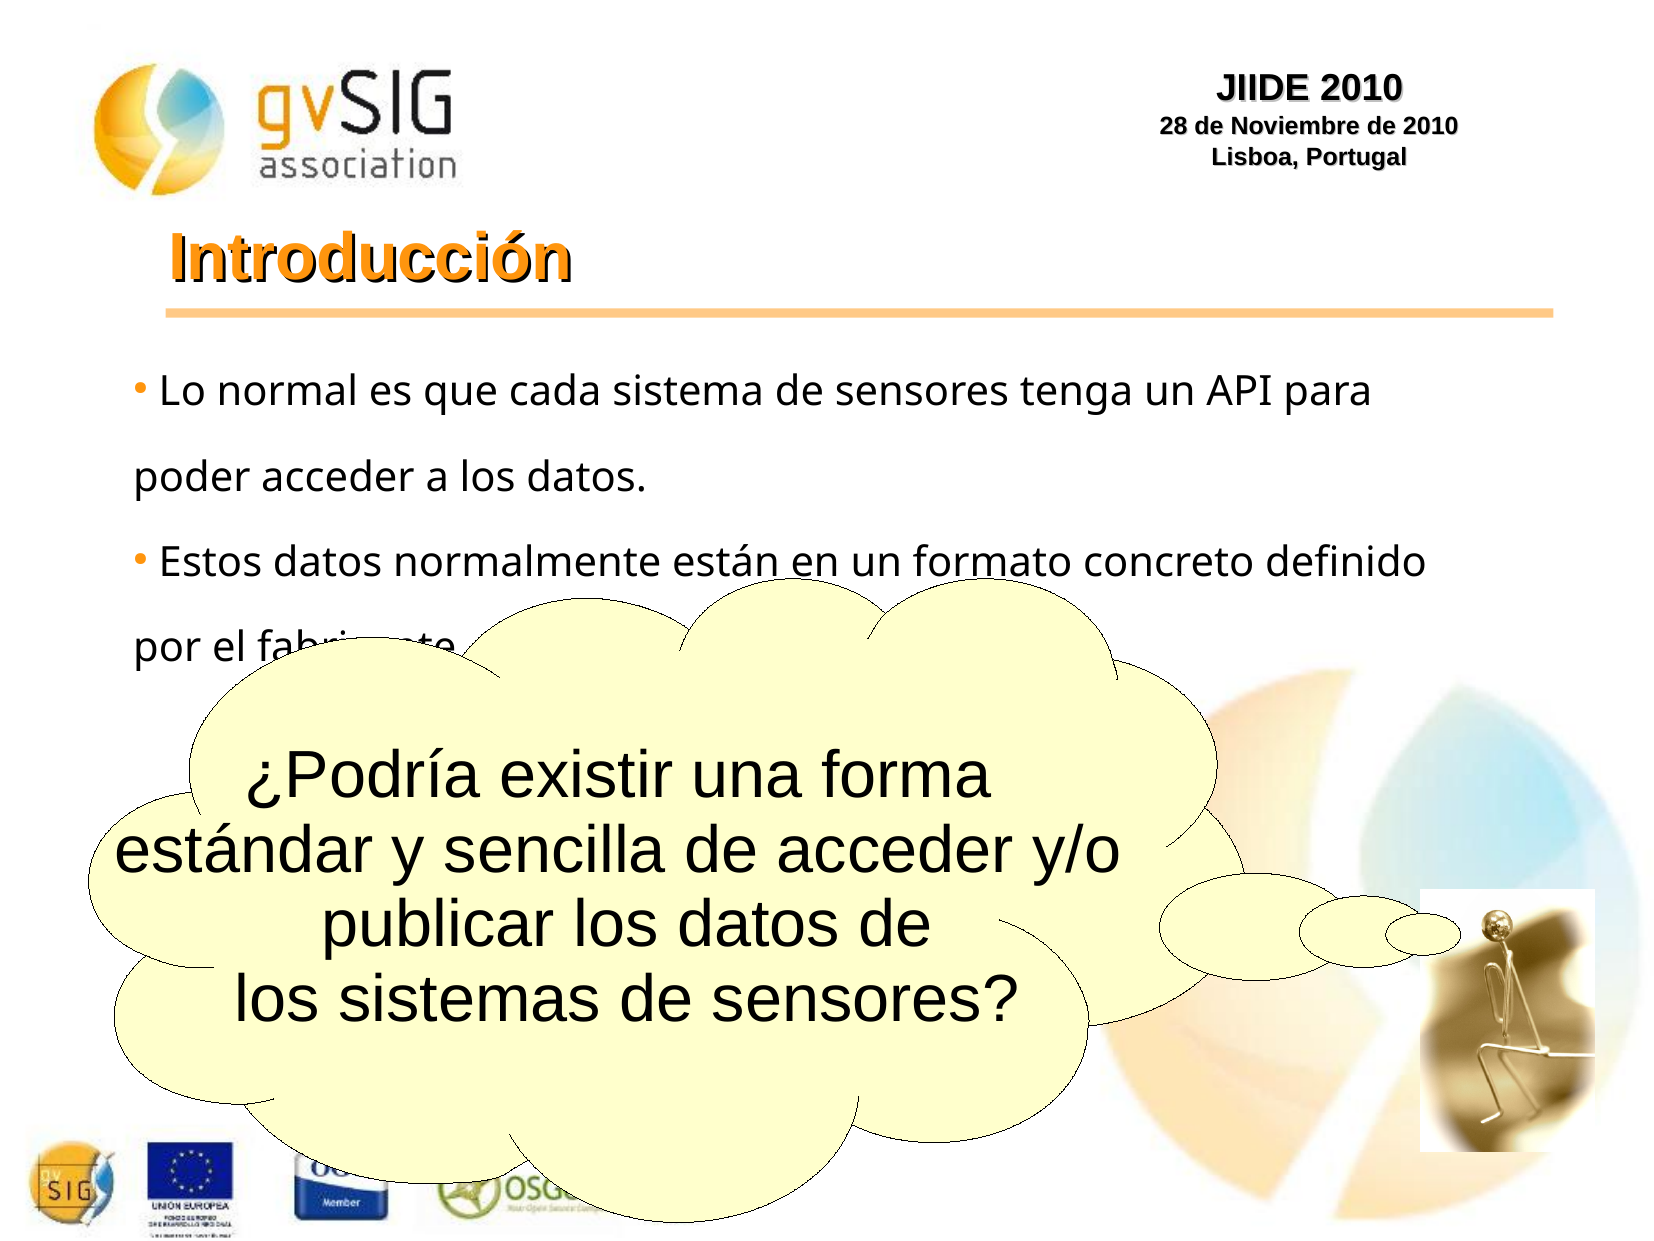

Introducción
 Lo normal es que cada sistema de sensores tenga un API para poder acceder a los datos.
 Estos datos normalmente están en un formato concreto definido por el fabricante.
¿Podría existir una forma
estándar y sencilla de acceder y/o
publicar los datos de
los sistemas de sensores?